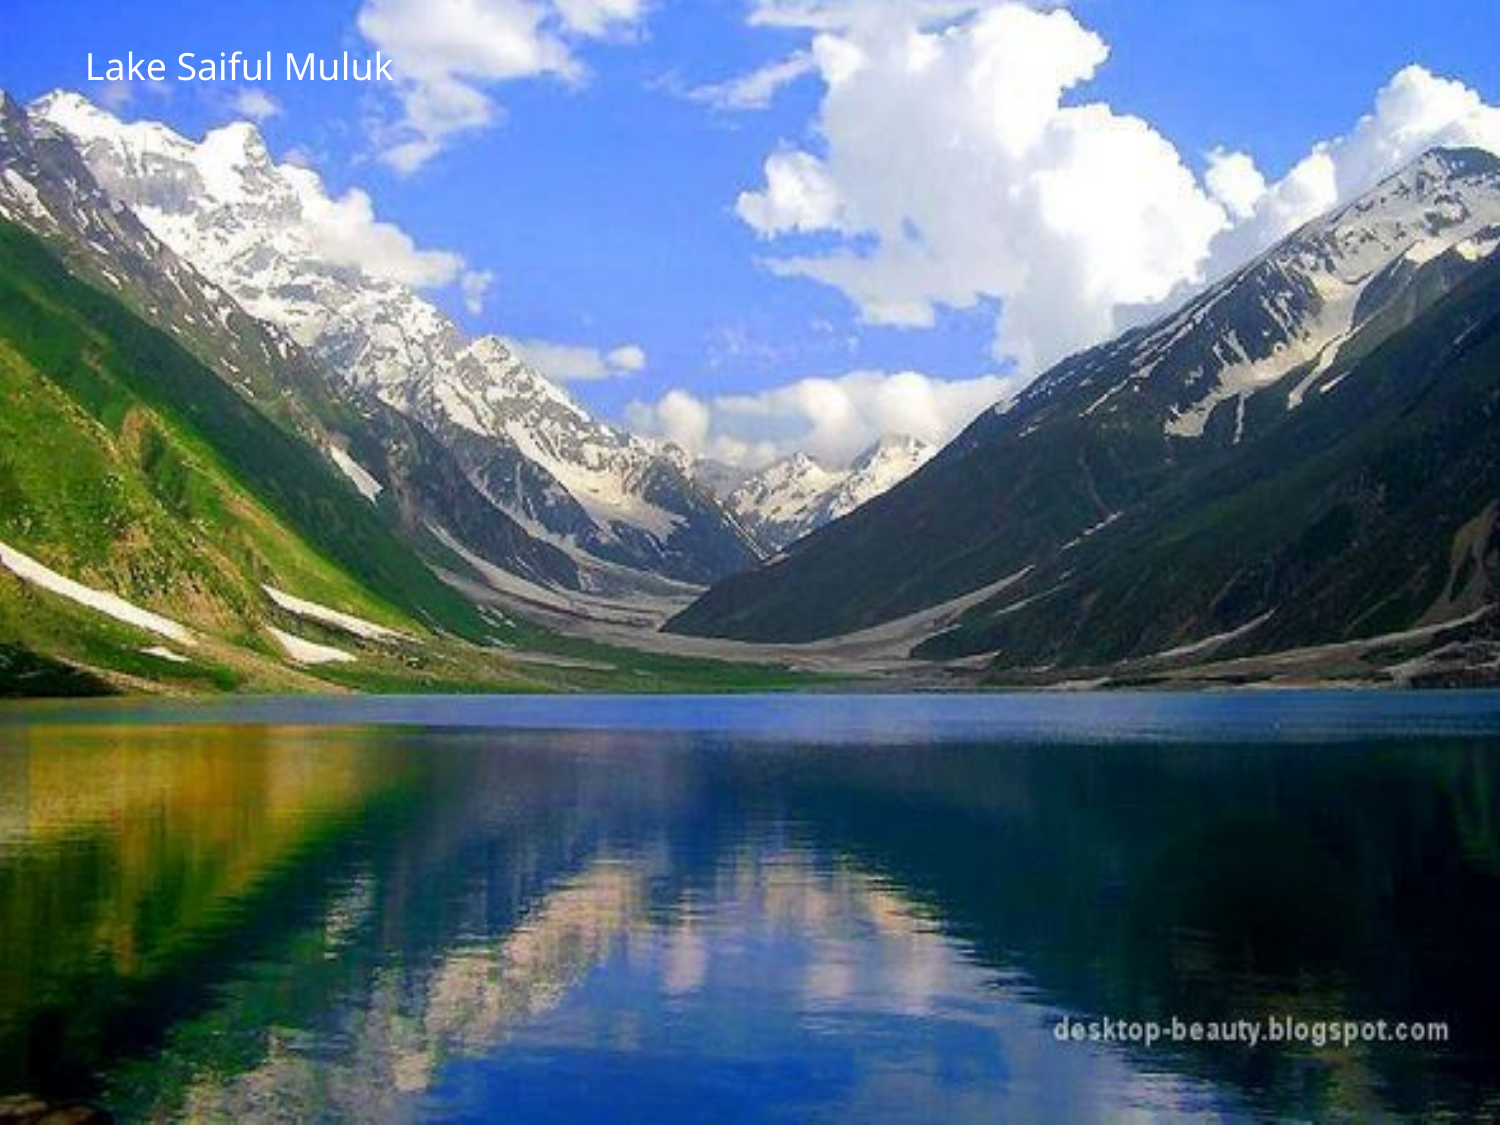

Lake Siful Muluk
Lake Saiful Muluk
Masjid e Tobba
#